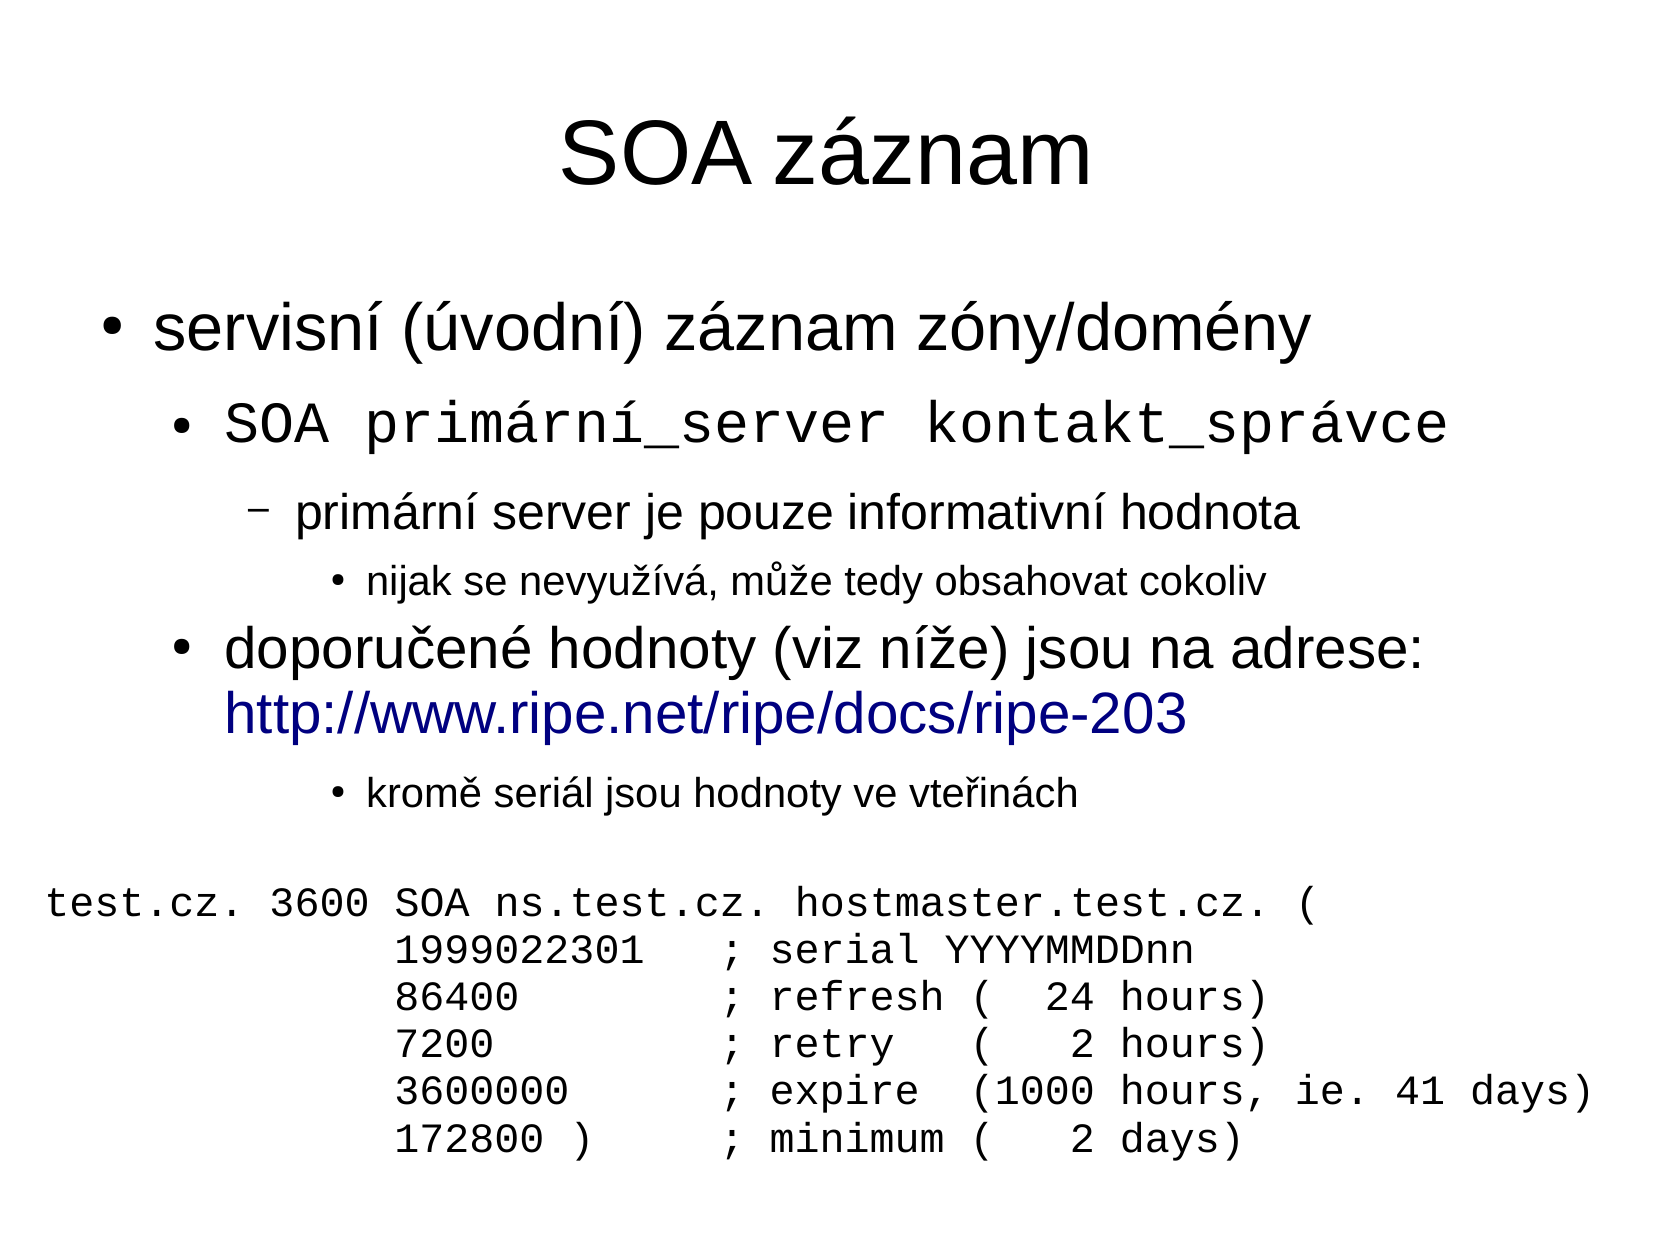

# SOA záznam
servisní (úvodní) záznam zóny/domény
SOA primární_server kontakt_správce
primární server je pouze informativní hodnota
nijak se nevyužívá, může tedy obsahovat cokoliv
doporučené hodnoty (viz níže) jsou na adrese: http://www.ripe.net/ripe/docs/ripe-203
kromě seriál jsou hodnoty ve vteřinách
test.cz. 3600 SOA ns.test.cz. hostmaster.test.cz. (
 1999022301 ; serial YYYYMMDDnn
 86400 ; refresh ( 24 hours)
 7200 ; retry ( 2 hours)
 3600000 ; expire (1000 hours, ie. 41 days)
 172800 ) ; minimum ( 2 days)